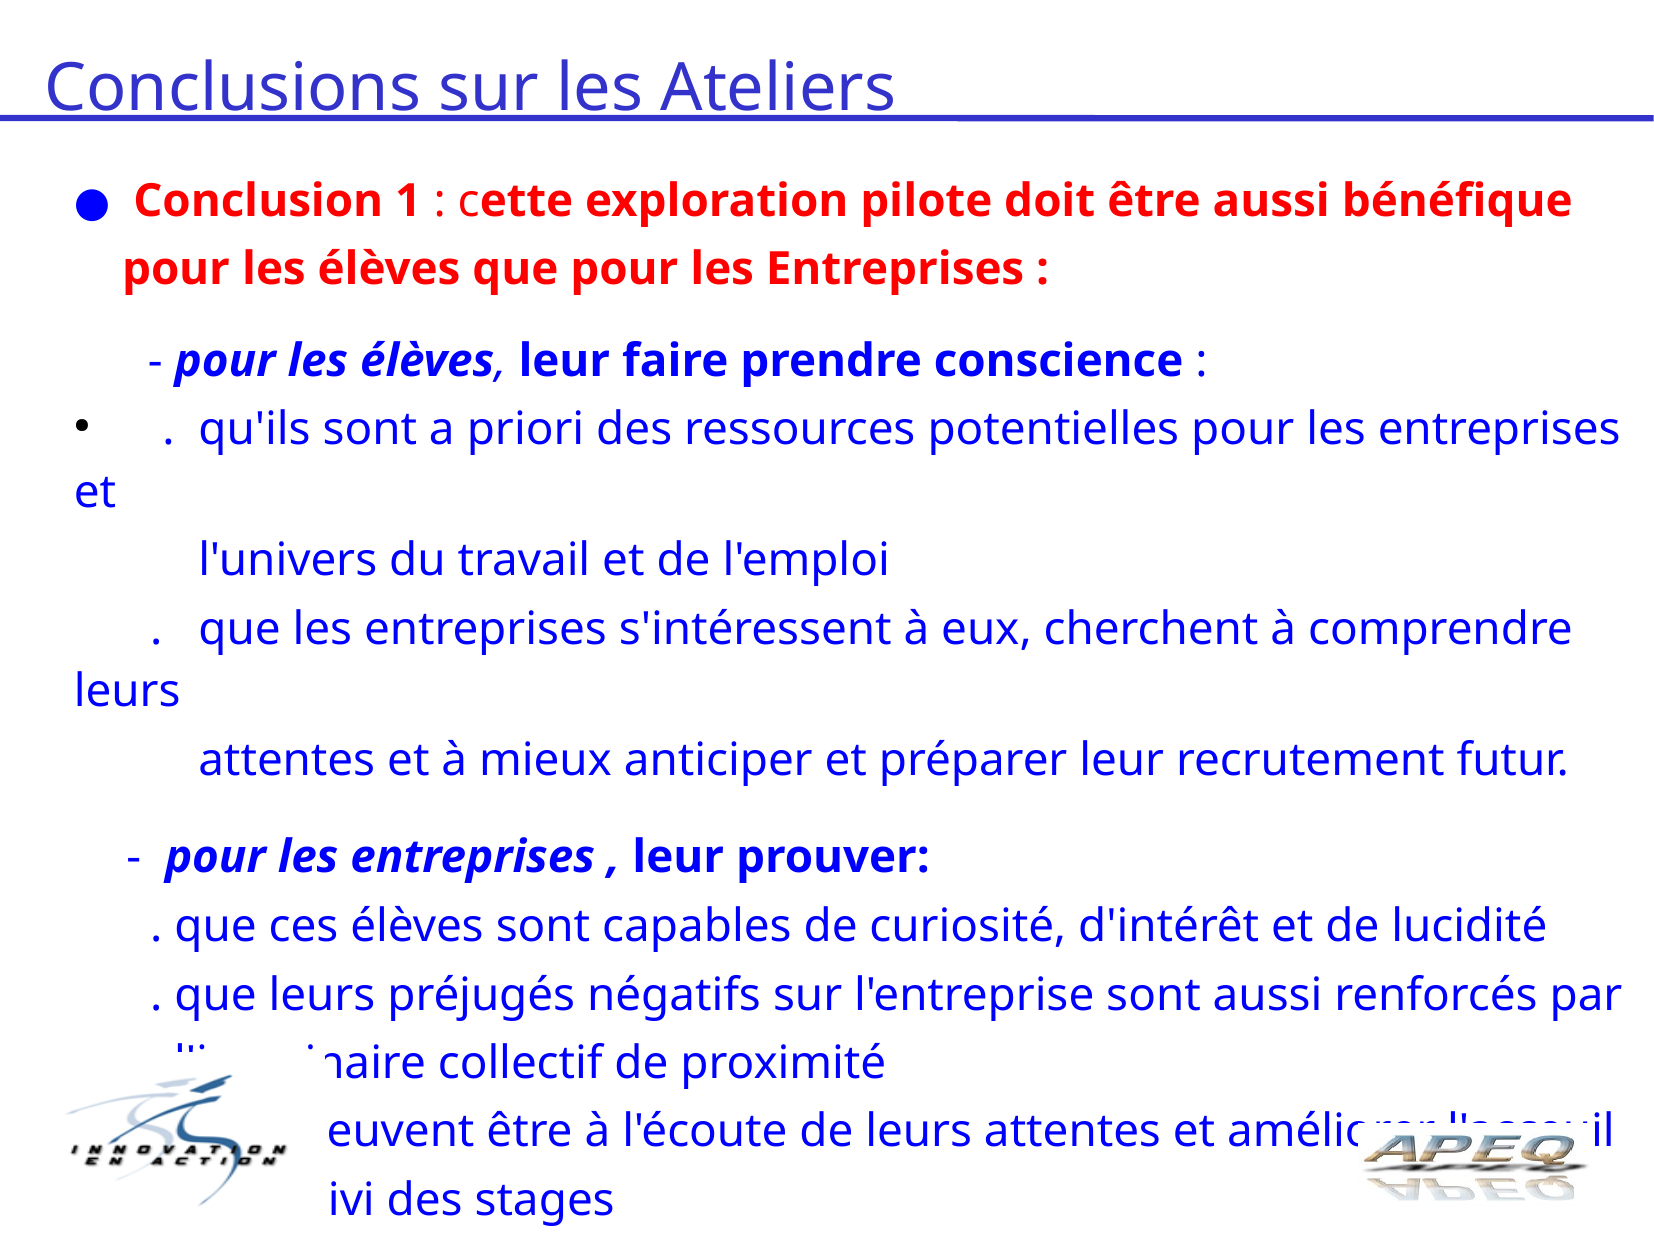

Conclusions sur les Ateliers
● Conclusion 1 : cette exploration pilote doit être aussi bénéfique
 pour les élèves que pour les Entreprises :
	- pour les élèves, leur faire prendre conscience :
 . qu'ils sont a priori des ressources potentielles pour les entreprises et
 l'univers du travail et de l'emploi
 . que les entreprises s'intéressent à eux, cherchent à comprendre leurs
 attentes et à mieux anticiper et préparer leur recrutement futur.
 - pour les entreprises , leur prouver:
 . que ces élèves sont capables de curiosité, d'intérêt et de lucidité
 . que leurs préjugés négatifs sur l'entreprise sont aussi renforcés par
 l'imaginaire collectif de proximité
 . qu'ils peuvent être à l'écoute de leurs attentes et améliorer l'acceuil
 et le suivi des stages